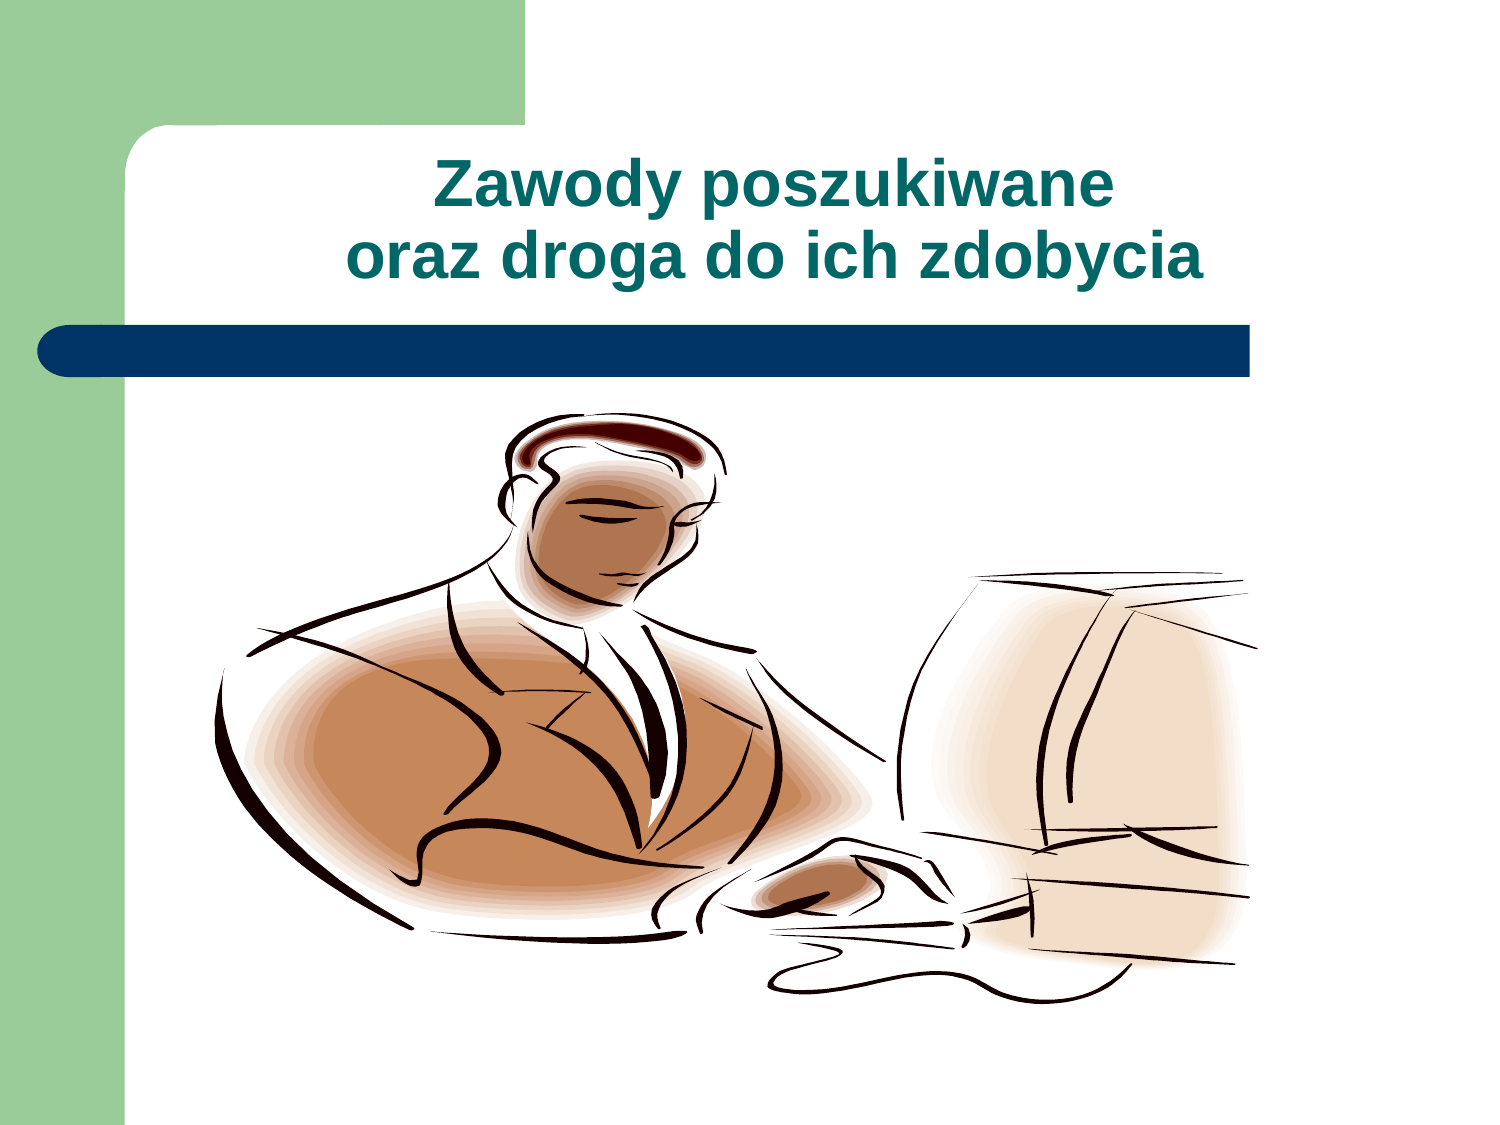

Zawody poszukiwane
oraz droga do ich zdobycia